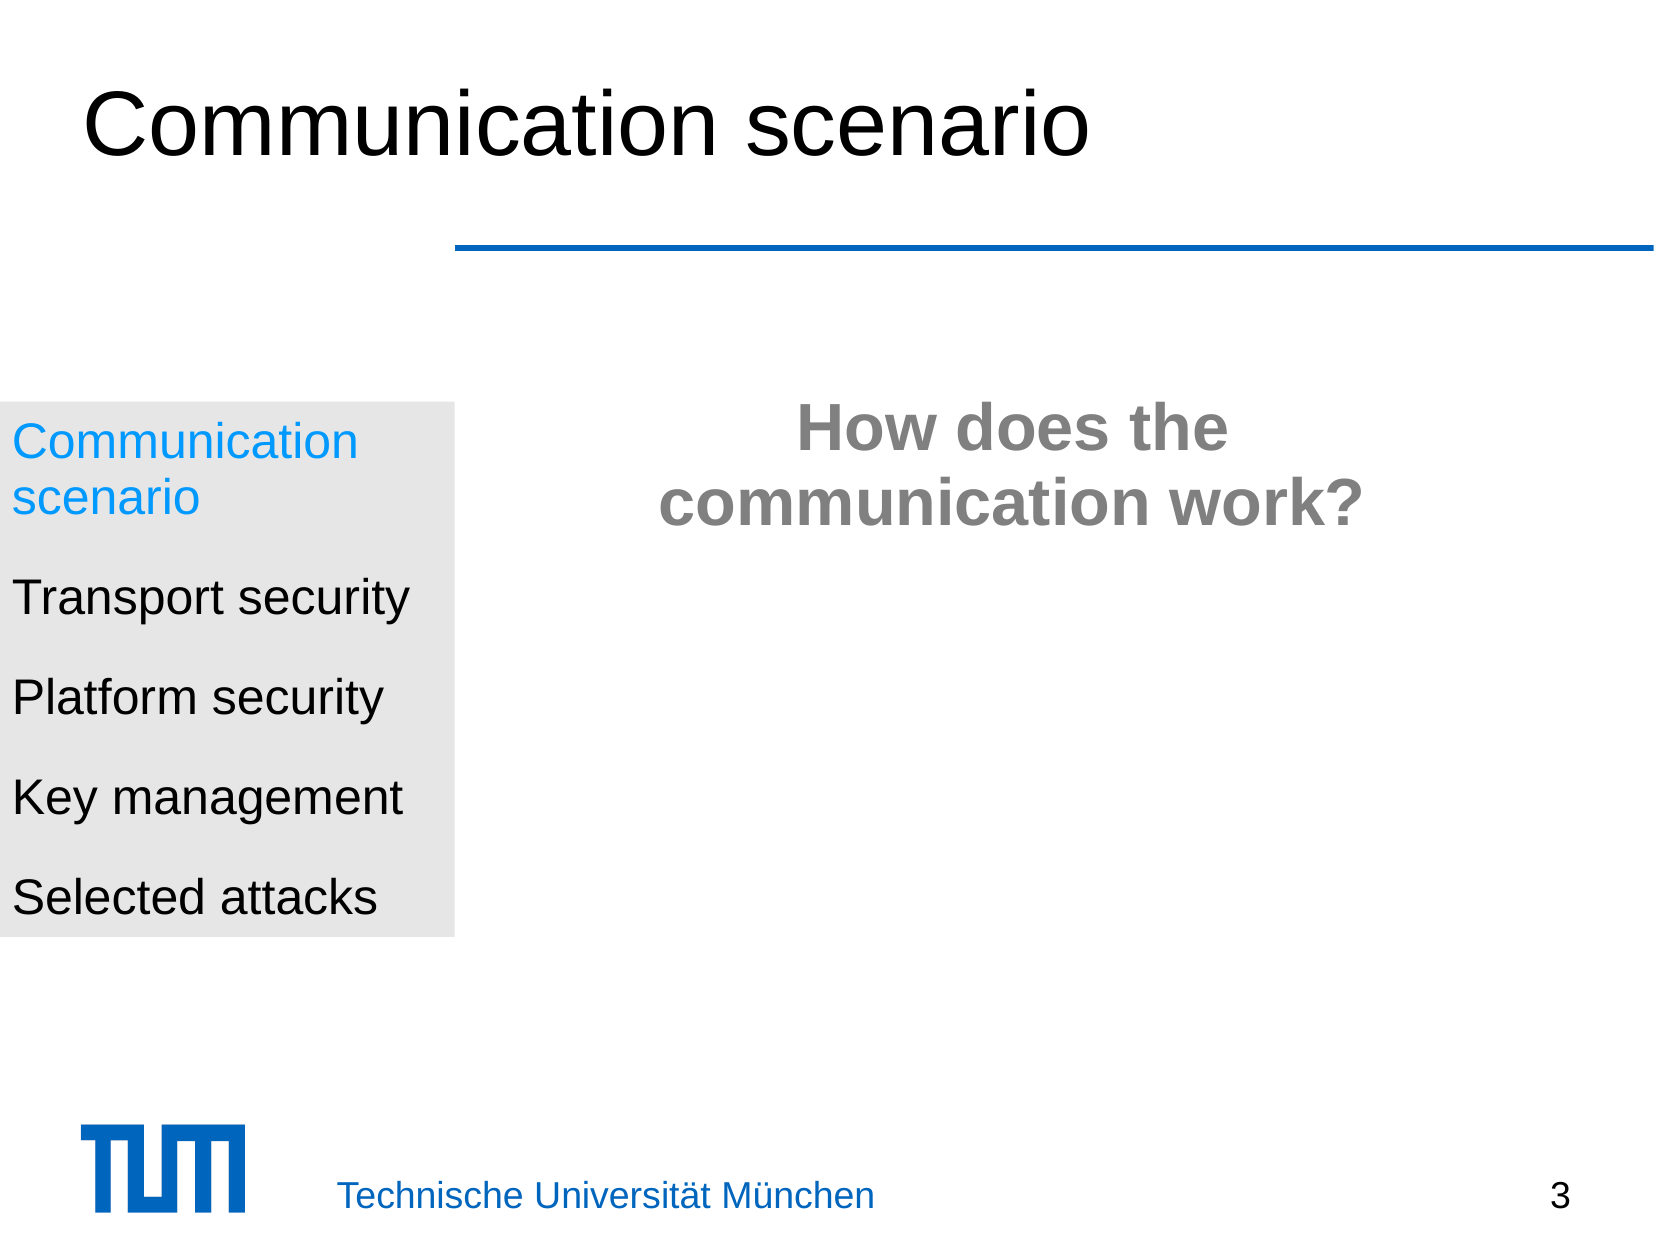

# Communication scenario
How does the
communication work?
Communication scenario
Transport security
Platform security
Key management
Selected attacks
3